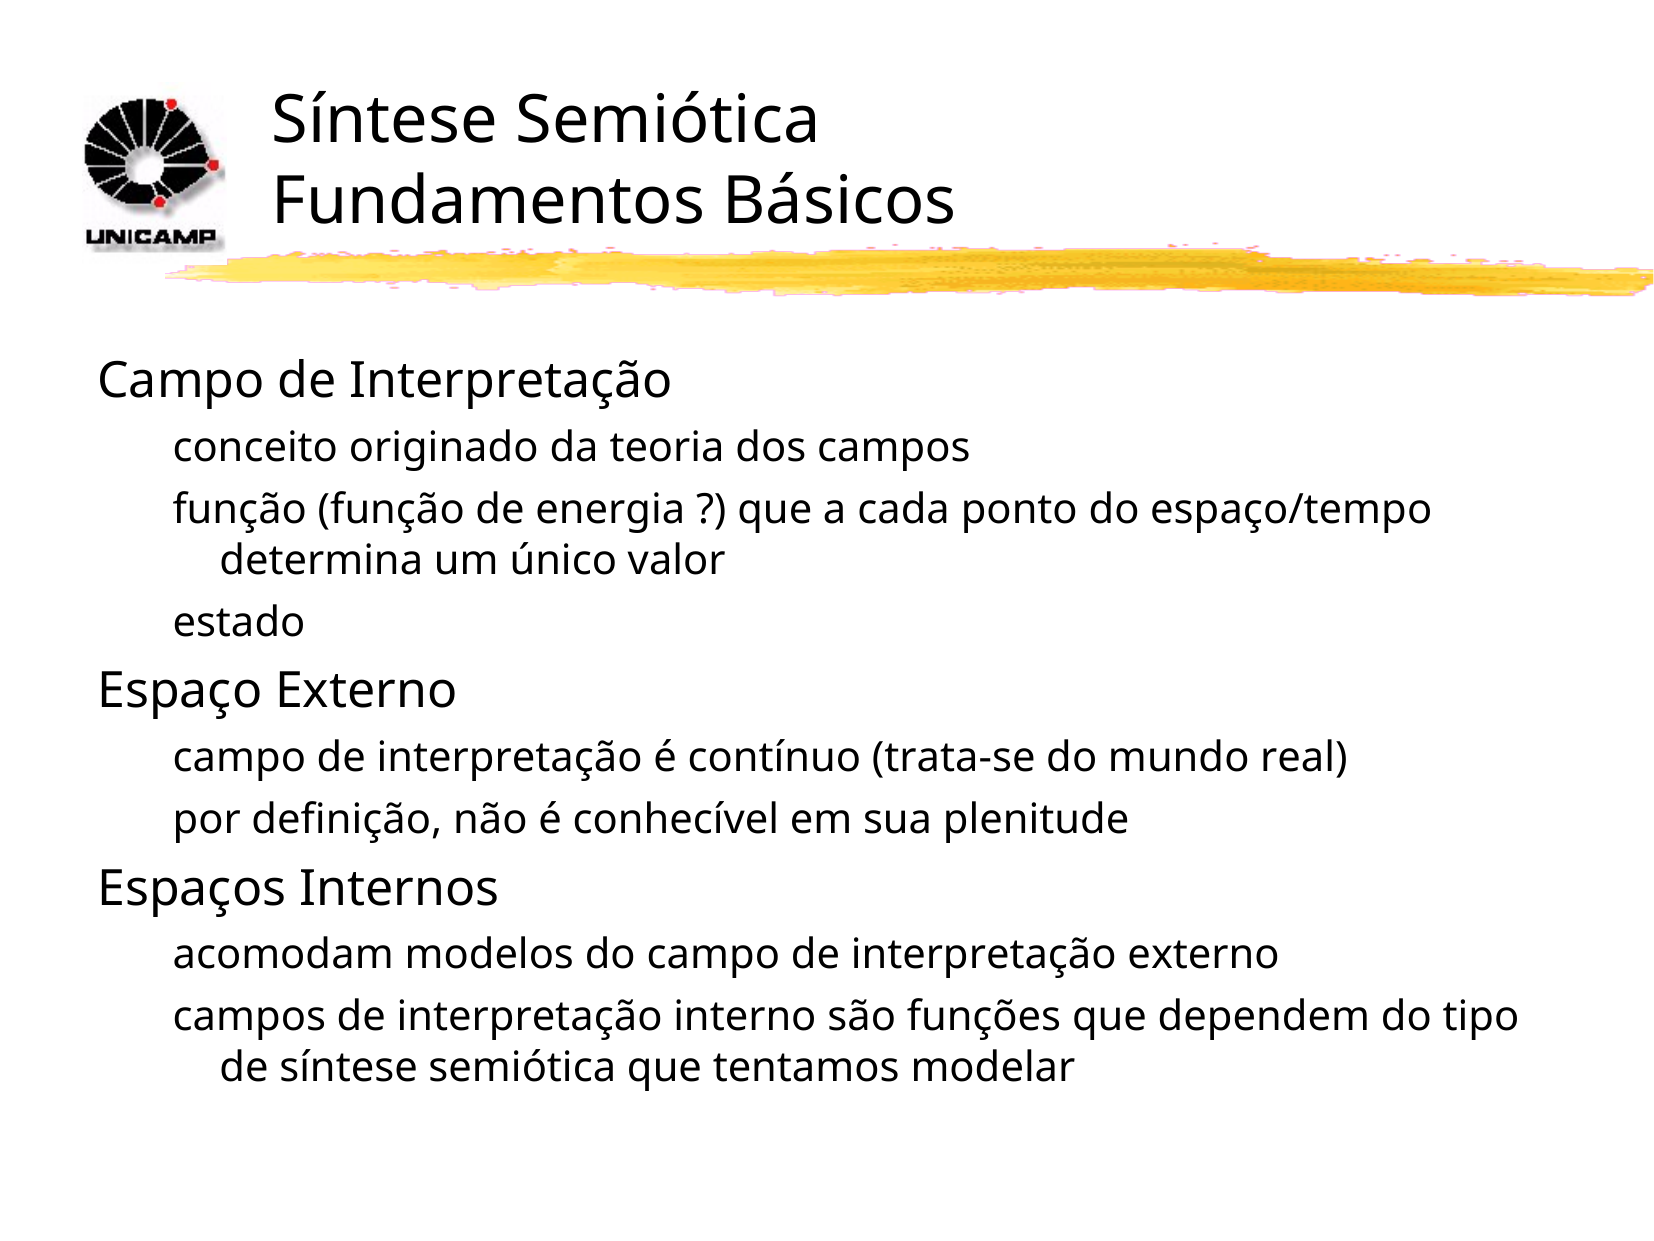

# Síntese Semiótica Fundamentos Básicos
Campo de Interpretação
conceito originado da teoria dos campos
função (função de energia ?) que a cada ponto do espaço/tempo determina um único valor
estado
Espaço Externo
campo de interpretação é contínuo (trata-se do mundo real)
por definição, não é conhecível em sua plenitude
Espaços Internos
acomodam modelos do campo de interpretação externo
campos de interpretação interno são funções que dependem do tipo de síntese semiótica que tentamos modelar